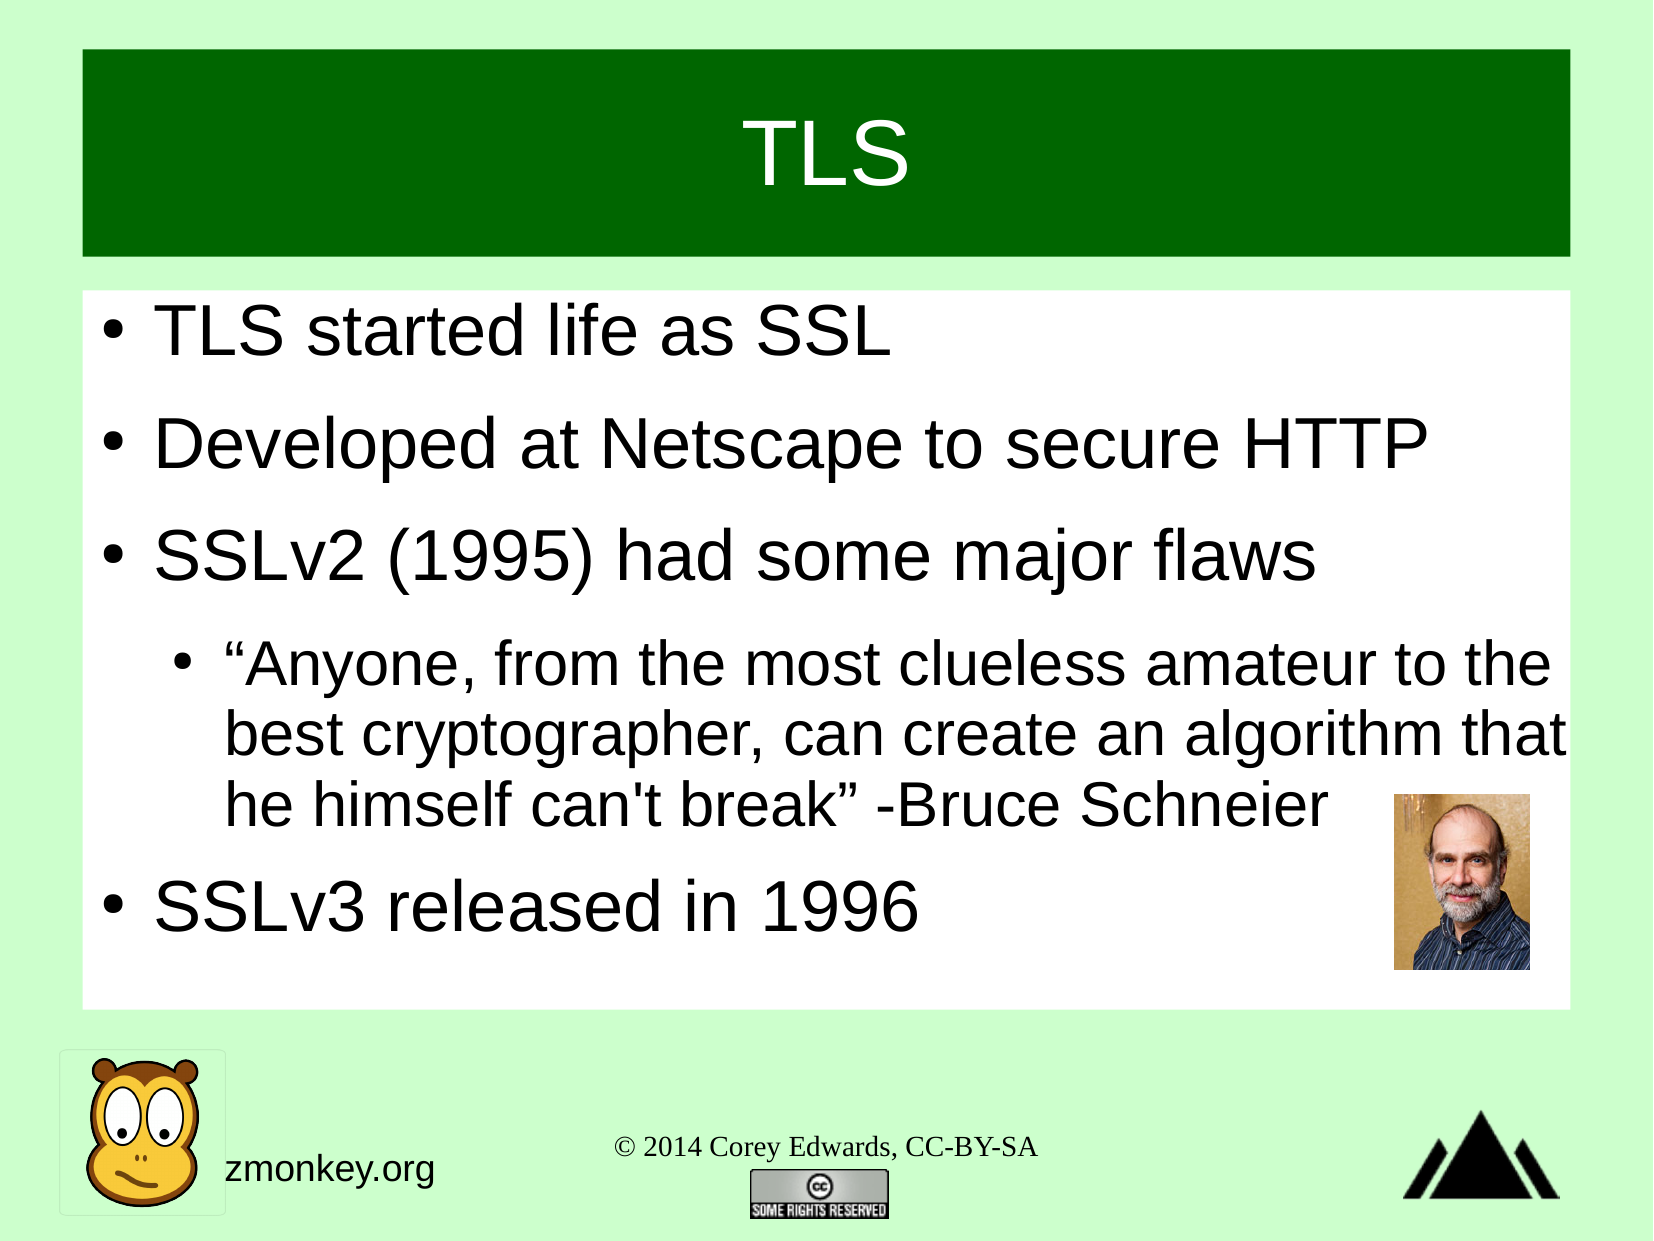

# TLS
TLS started life as SSL
Developed at Netscape to secure HTTP
SSLv2 (1995) had some major flaws
“Anyone, from the most clueless amateur to the best cryptographer, can create an algorithm that he himself can't break” -Bruce Schneier
SSLv3 released in 1996